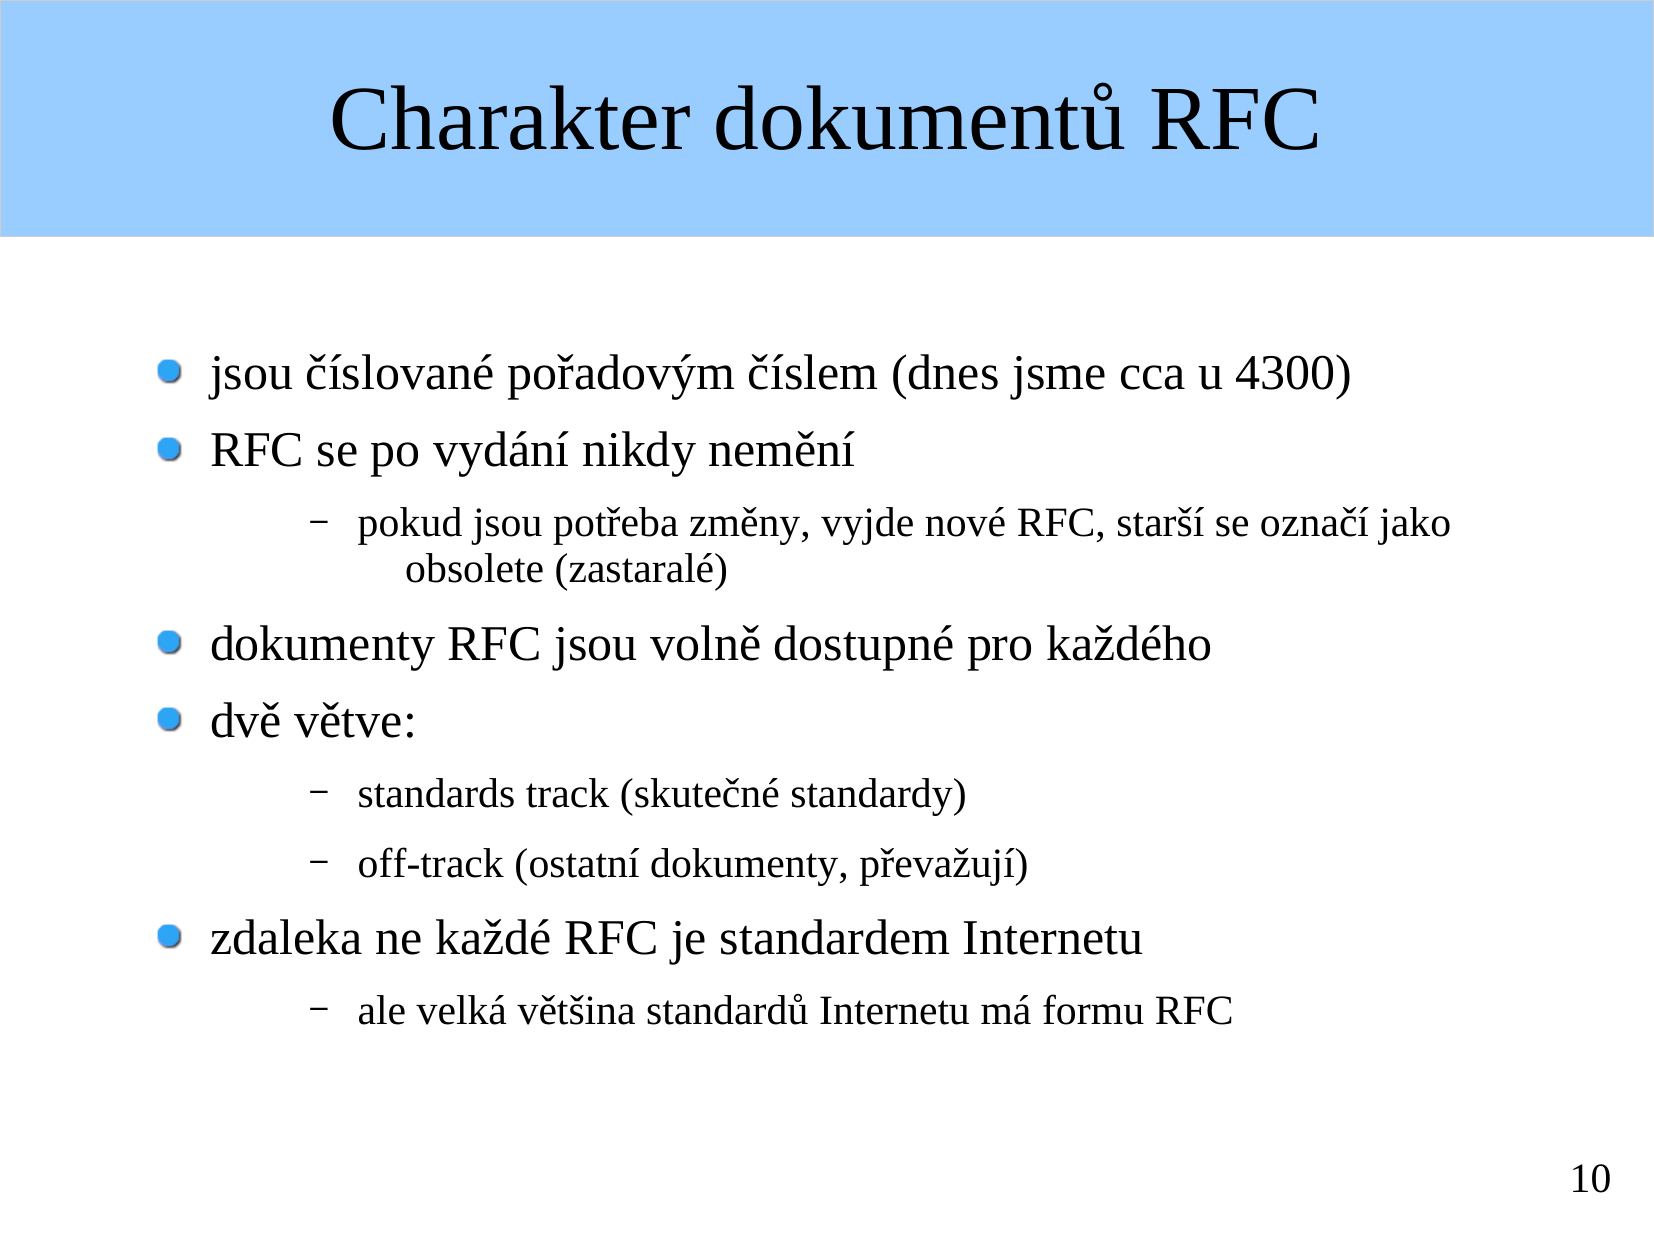

# Charakter dokumentů RFC
jsou číslované pořadovým číslem (dnes jsme cca u 4300)
RFC se po vydání nikdy nemění
pokud jsou potřeba změny, vyjde nové RFC, starší se označí jako obsolete (zastaralé)
dokumenty RFC jsou volně dostupné pro každého
dvě větve:
standards track (skutečné standardy)
off-track (ostatní dokumenty, převažují)
zdaleka ne každé RFC je standardem Internetu
ale velká většina standardů Internetu má formu RFC